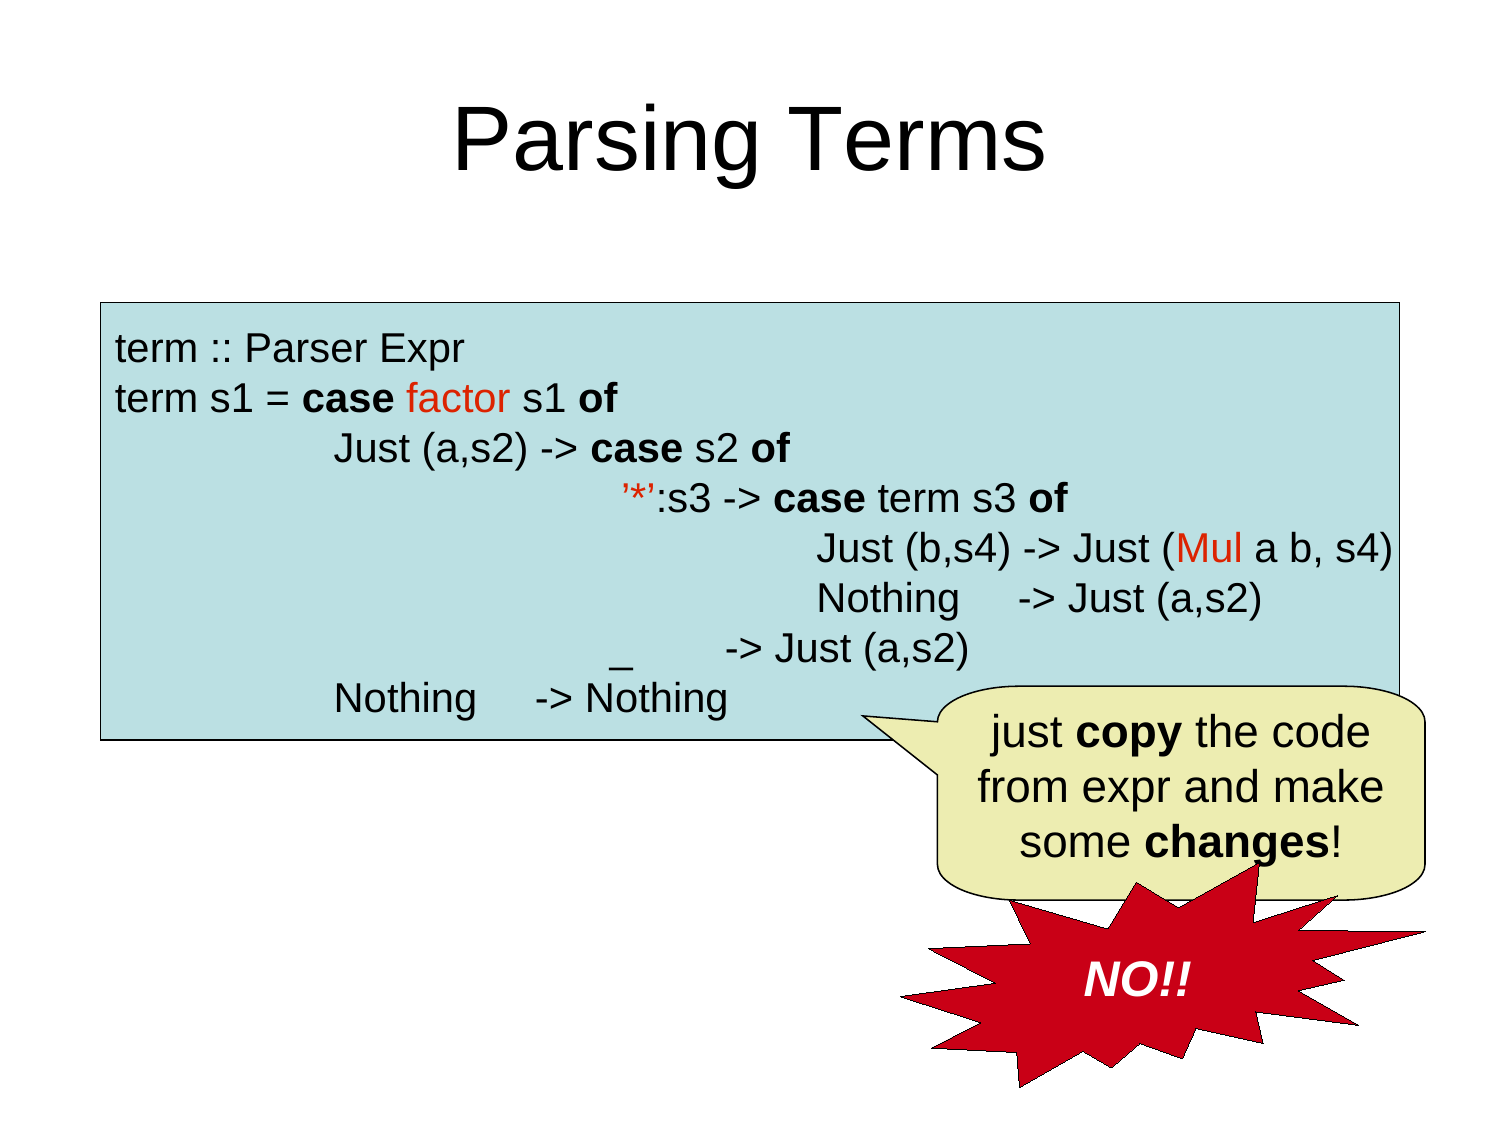

# Parsing Terms
term :: Parser Expr
term s1 = case factor s1 of
 Just (a,s2) -> case s2 of
 ’*’:s3 -> case term s3 of
 Just (b,s4) -> Just (Mul a b, s4)
 Nothing -> Just (a,s2)
 _ -> Just (a,s2)
 Nothing -> Nothing
just copy the code from expr and make some changes!
NO!!